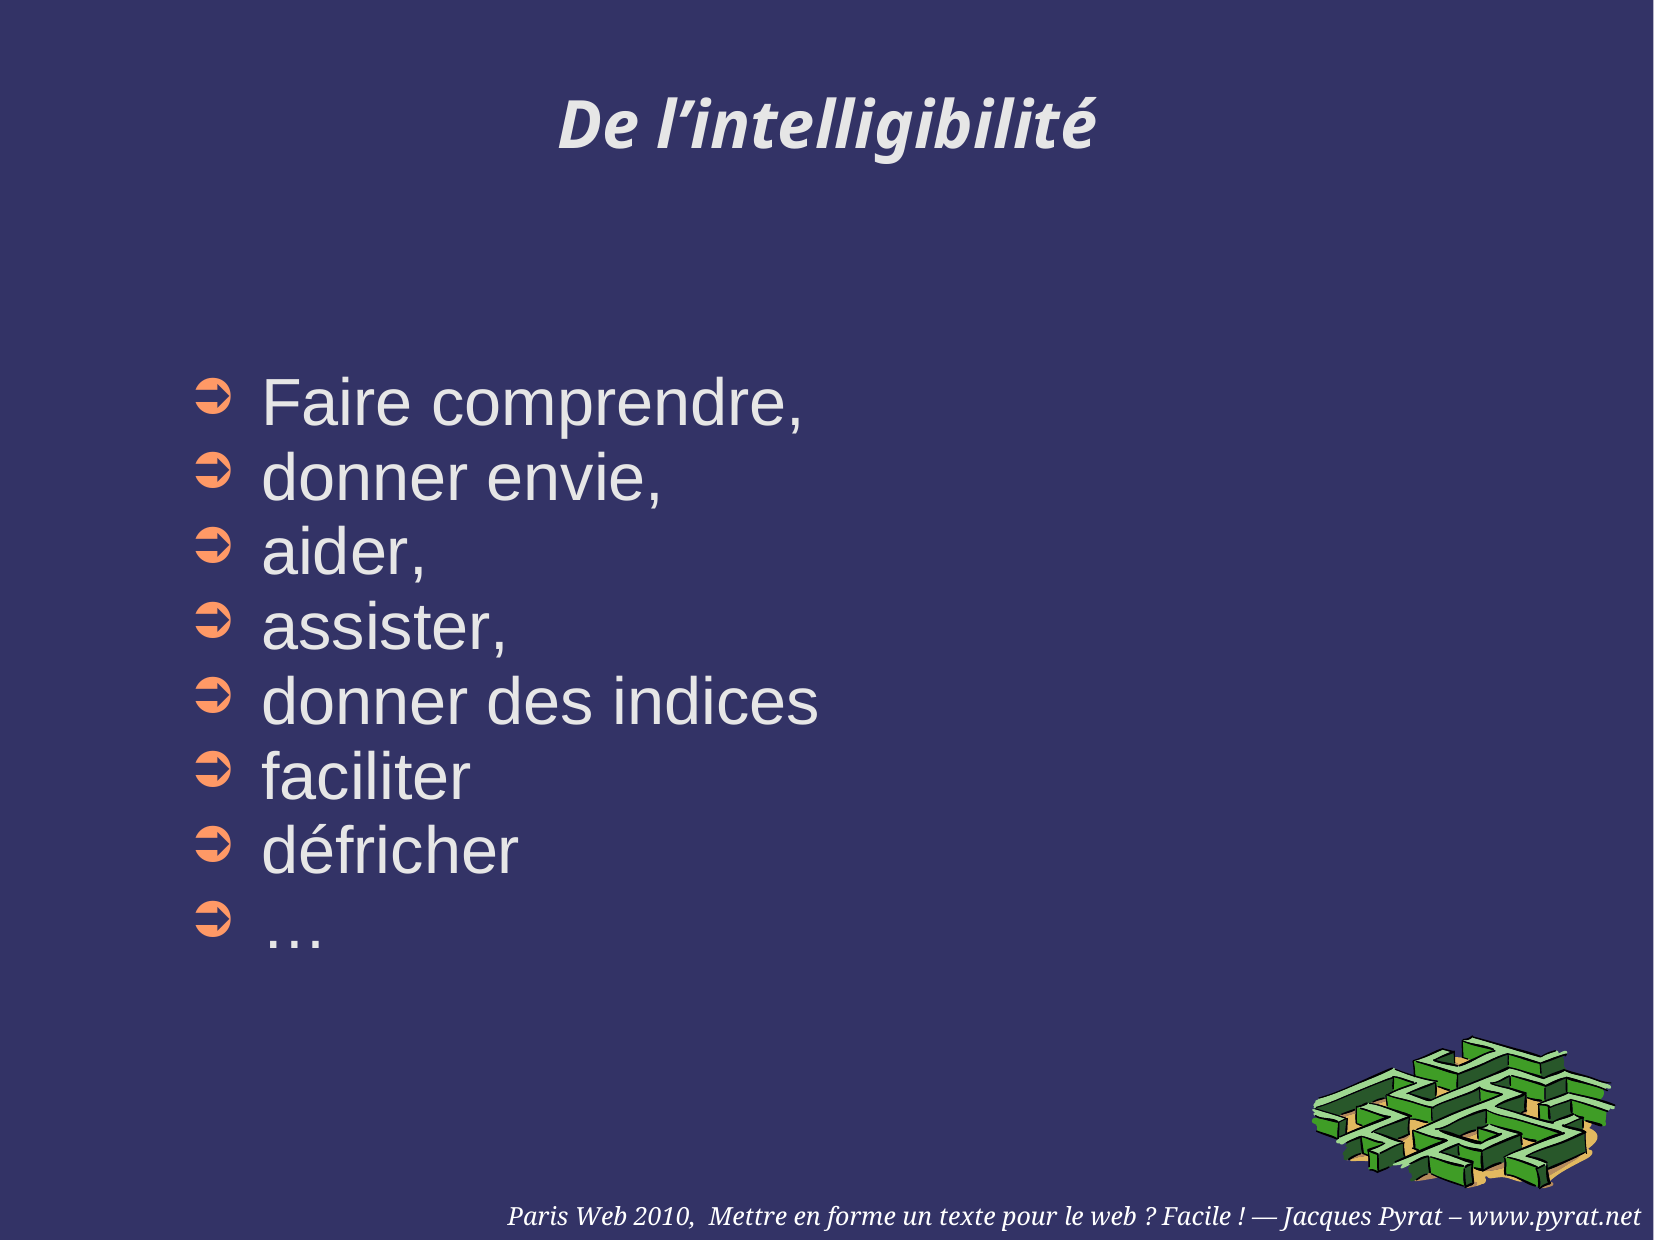

# De l’intelligibilité
Faire comprendre,
donner envie,
aider,
assister,
donner des indices
faciliter
défricher
…